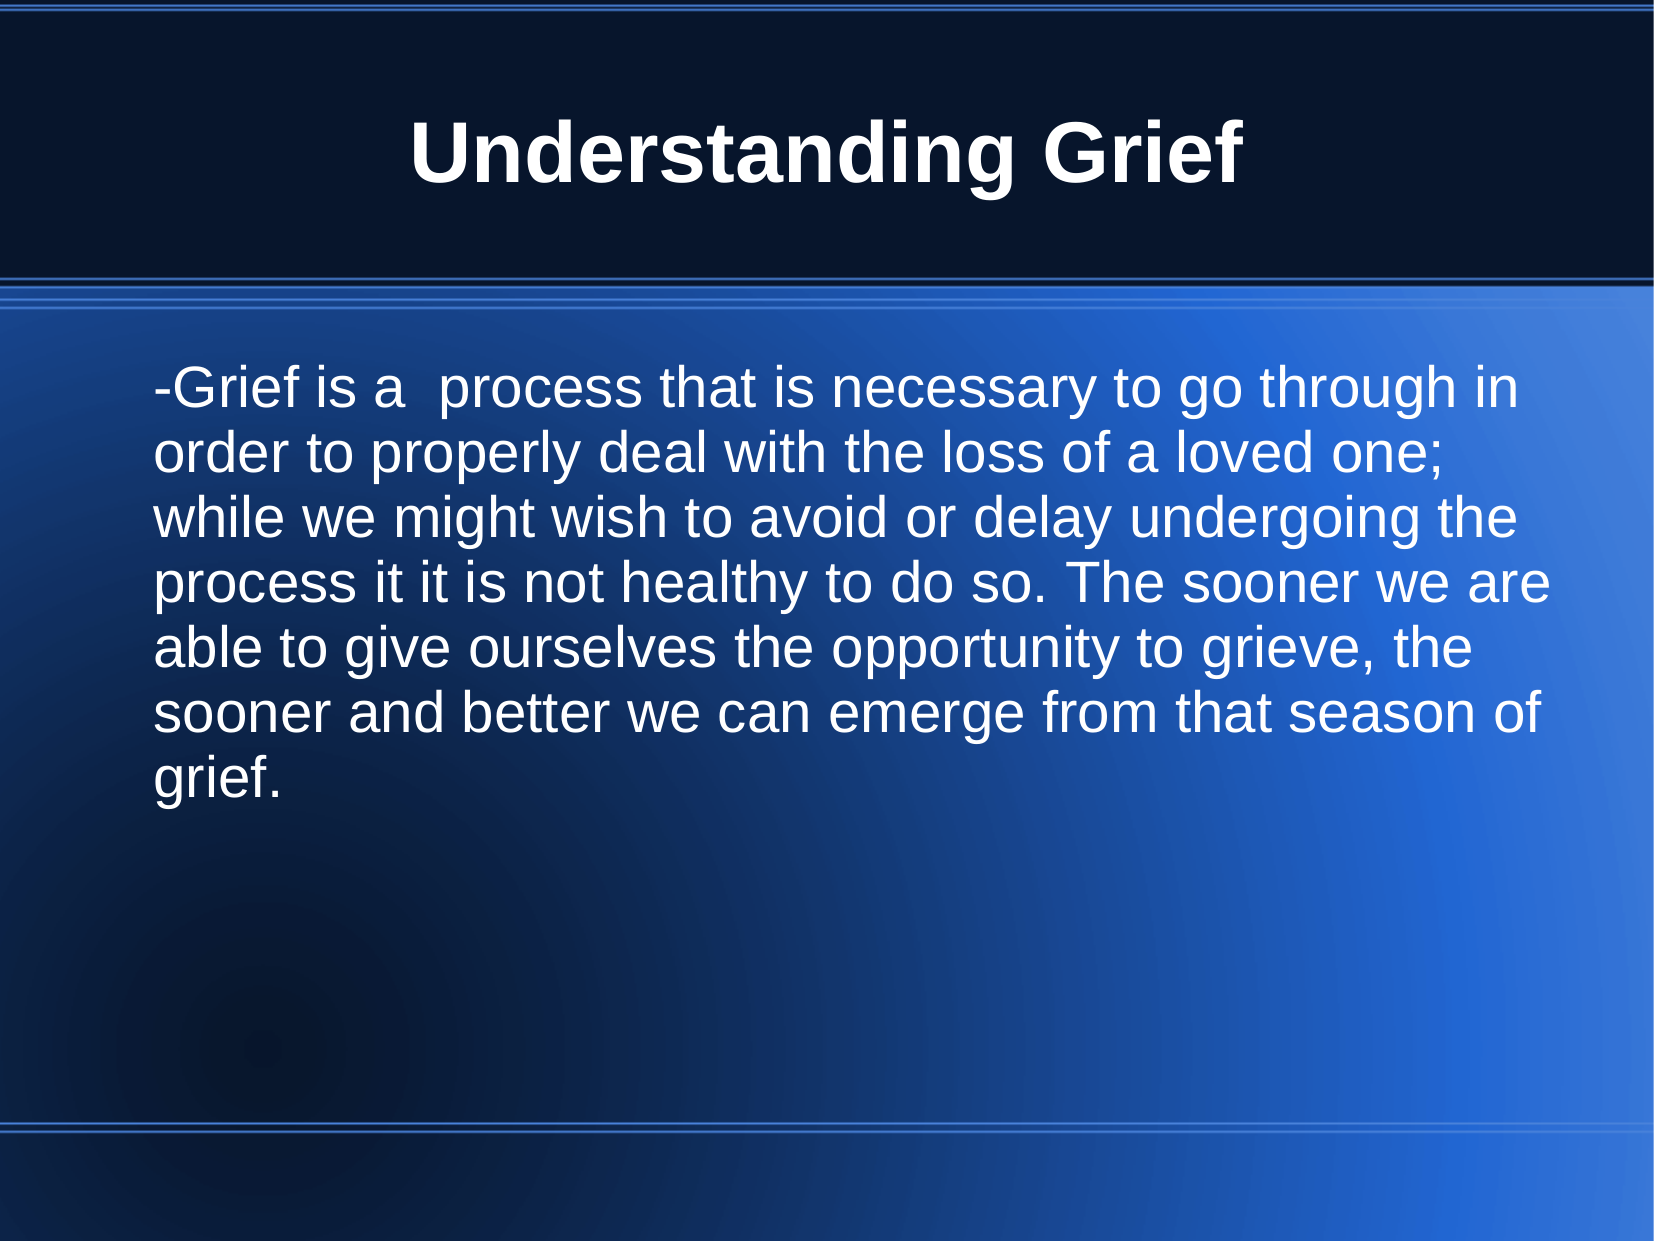

# Understanding Grief
-Grief is a process that is necessary to go through in order to properly deal with the loss of a loved one; while we might wish to avoid or delay undergoing the process it it is not healthy to do so. The sooner we are able to give ourselves the opportunity to grieve, the sooner and better we can emerge from that season of grief.